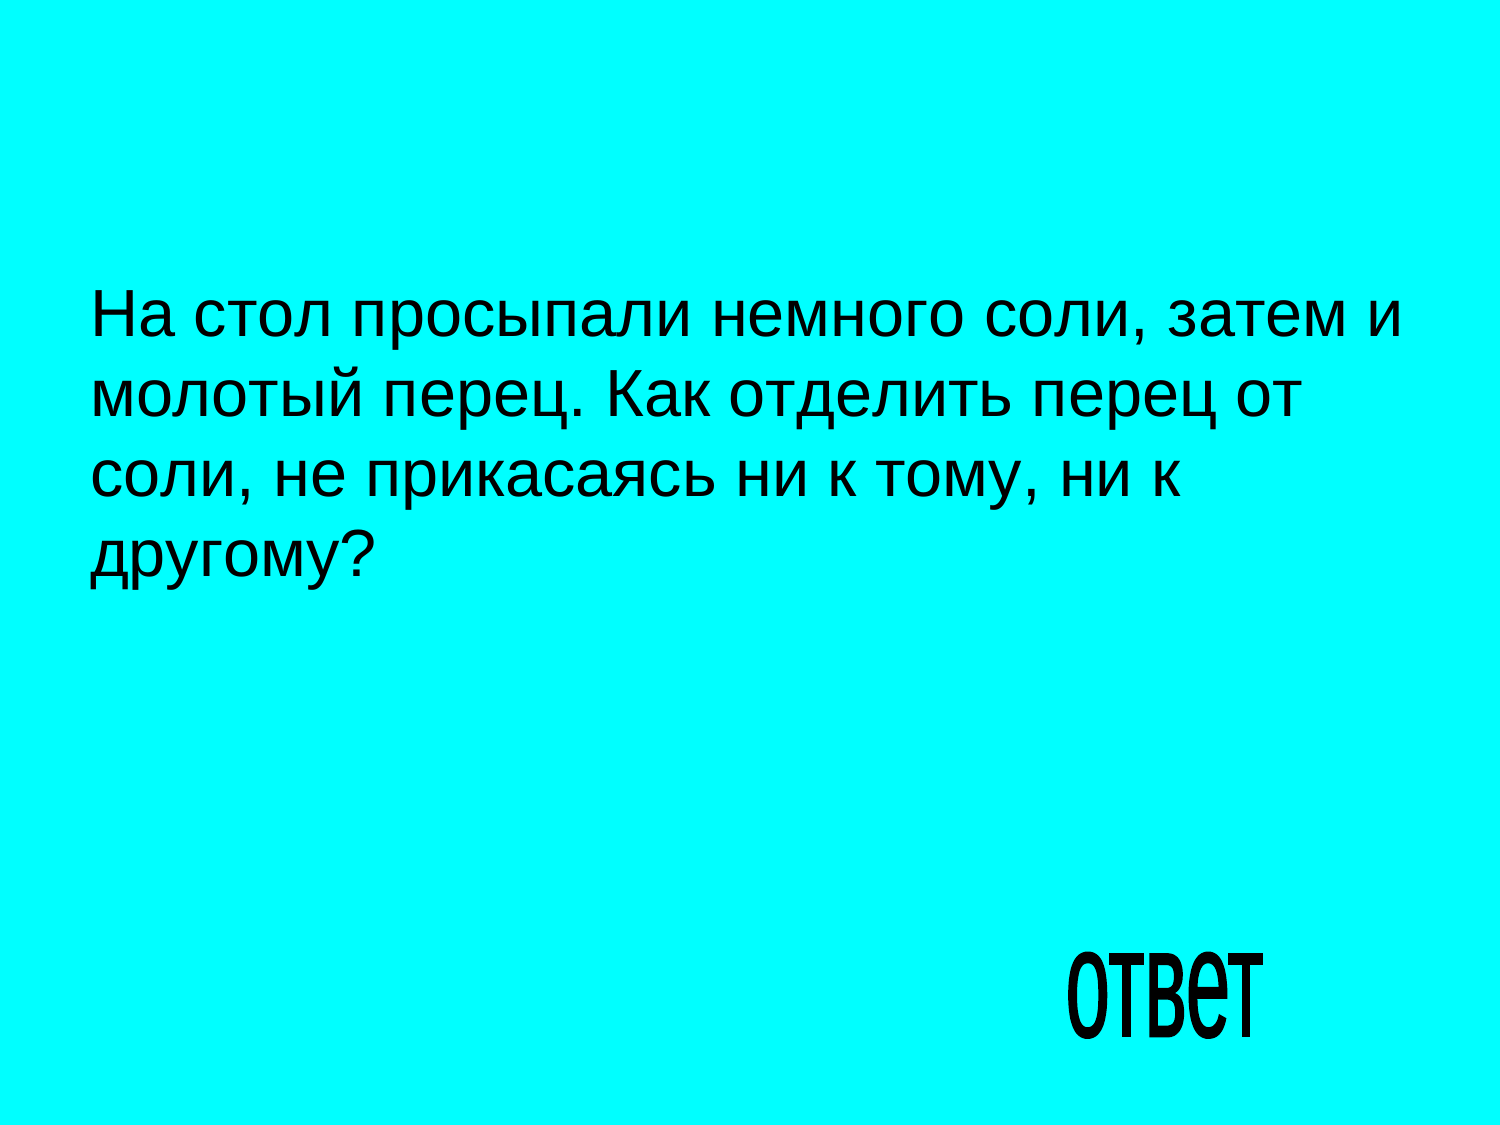

#
На стол просыпали немного соли, затем и молотый перец. Как отделить перец от соли, не прикасаясь ни к тому, ни к другому?
ответ